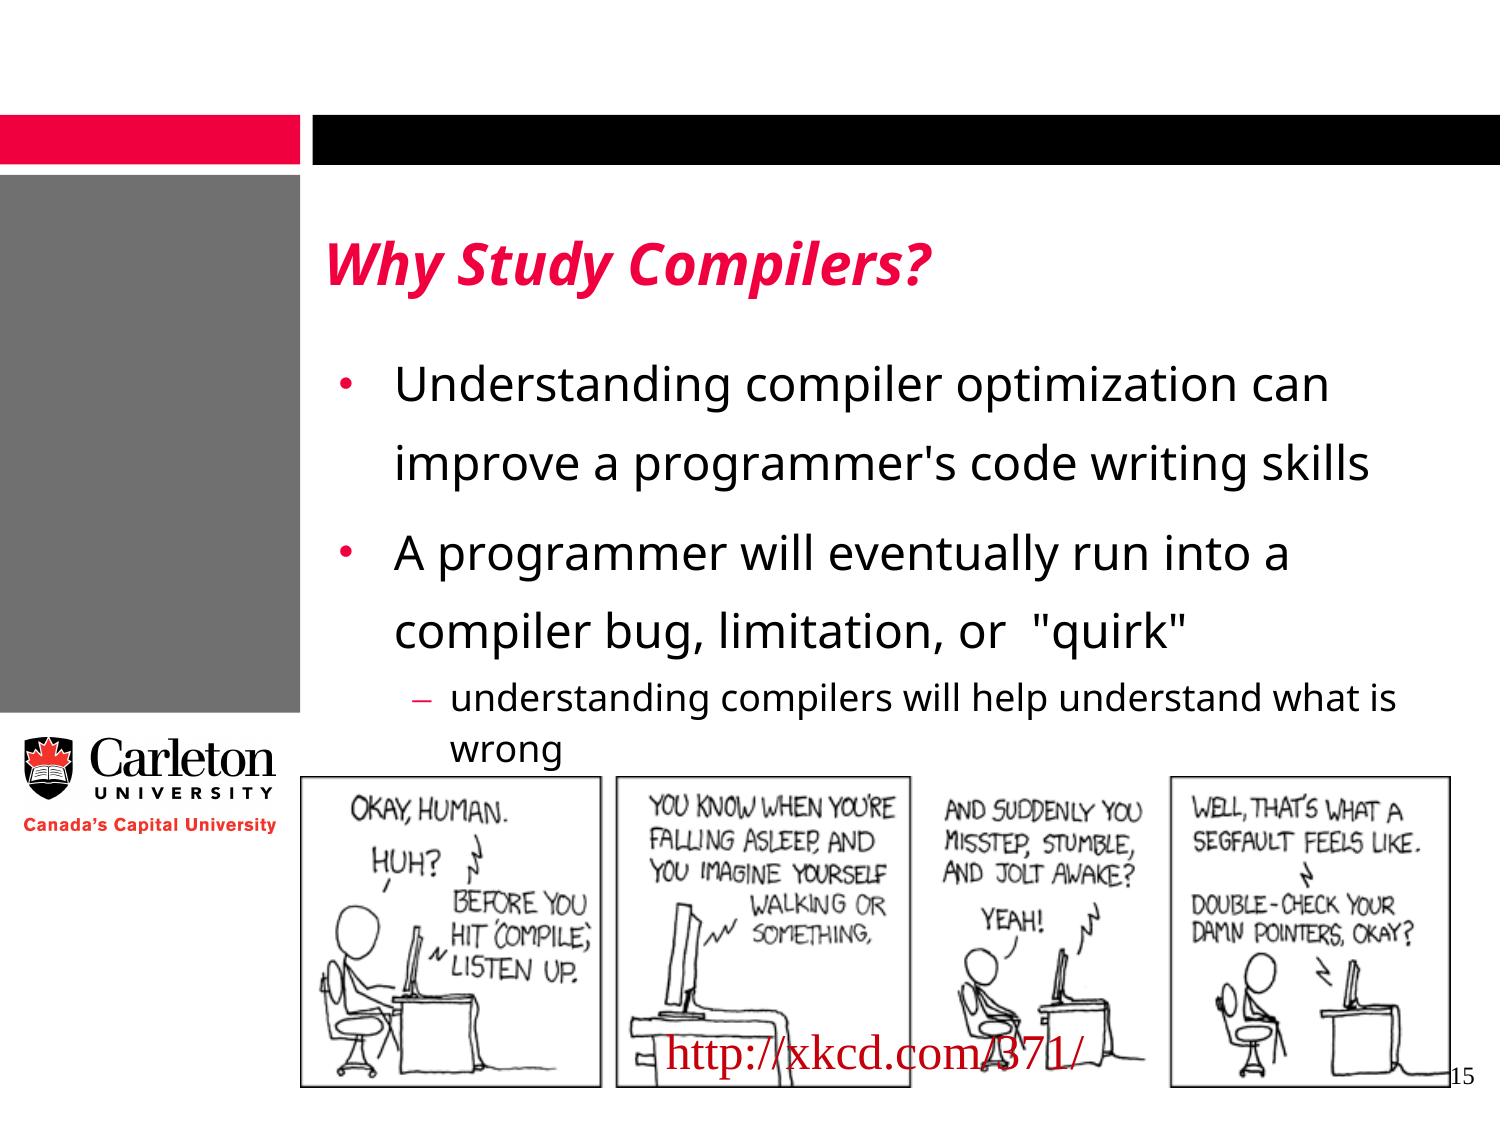

# Why Study Compilers?
Understanding compiler optimization can improve a programmer's code writing skills
A programmer will eventually run into a compiler bug, limitation, or "quirk"
understanding compilers will help understand what is wrong
And many more reasons...
http://xkcd.com/371/
15